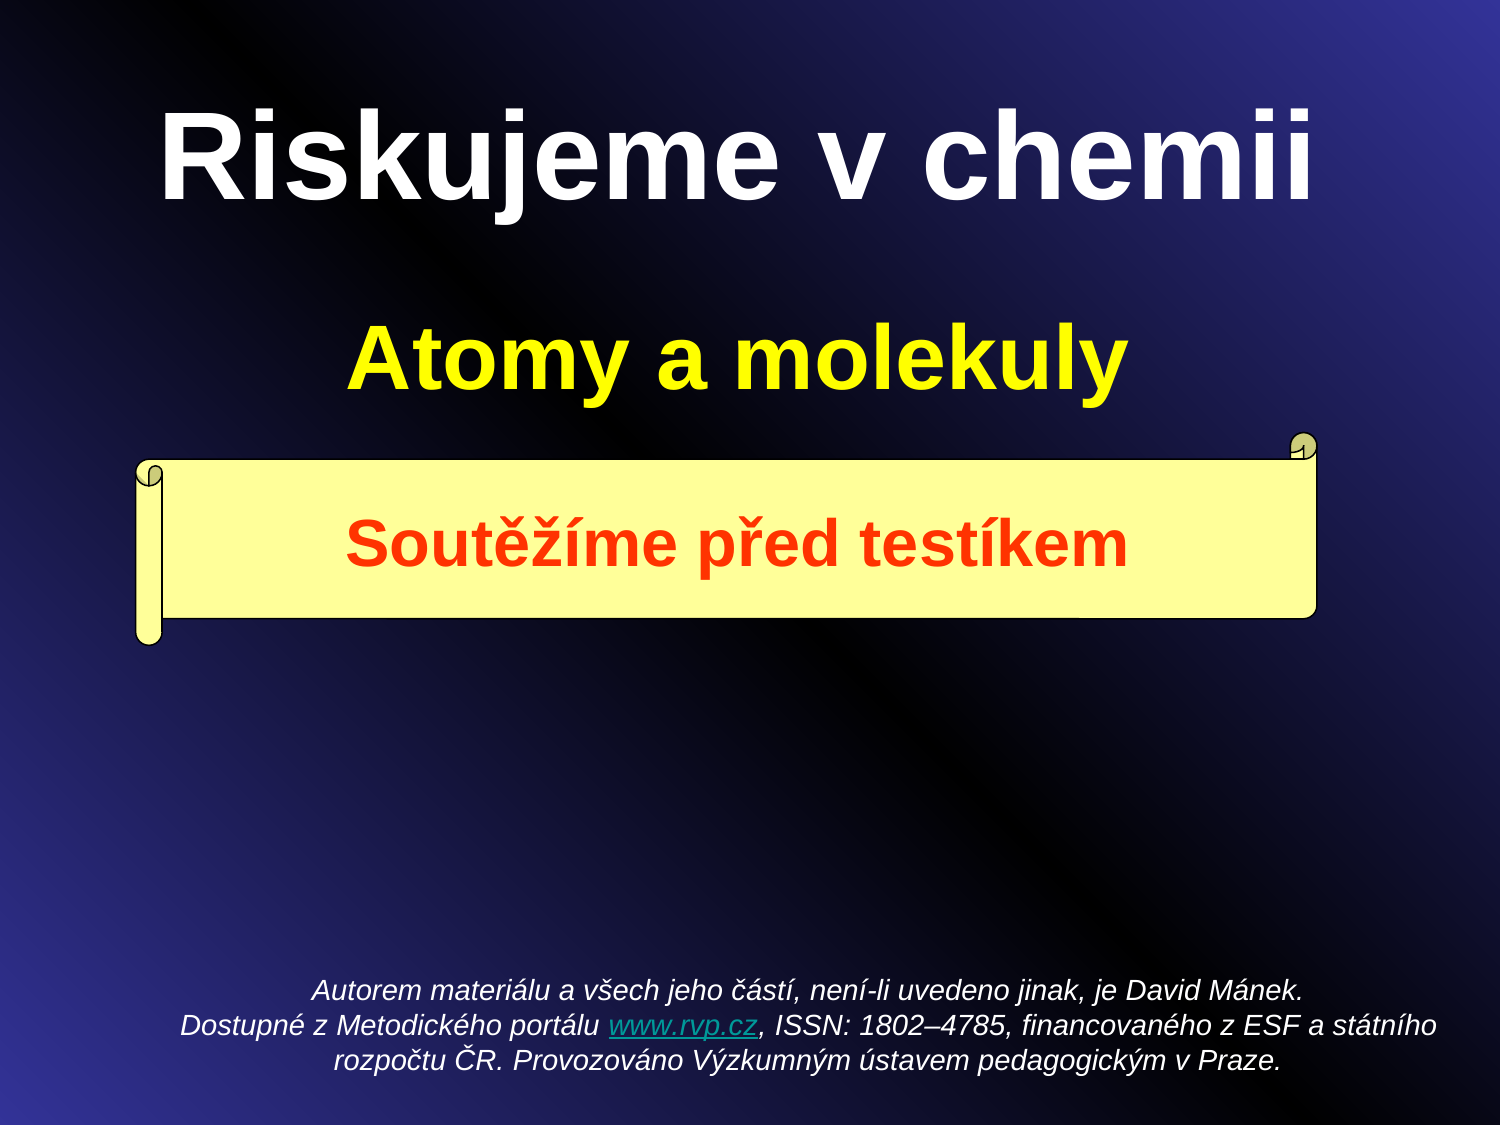

# Riskujeme v chemii
Atomy a molekuly
Soutěžíme před testíkem
Autorem materiálu a všech jeho částí, není-li uvedeno jinak, je David Mánek.
Dostupné z Metodického portálu www.rvp.cz, ISSN: 1802–4785, financovaného z ESF a státního rozpočtu ČR. Provozováno Výzkumným ústavem pedagogickým v Praze.